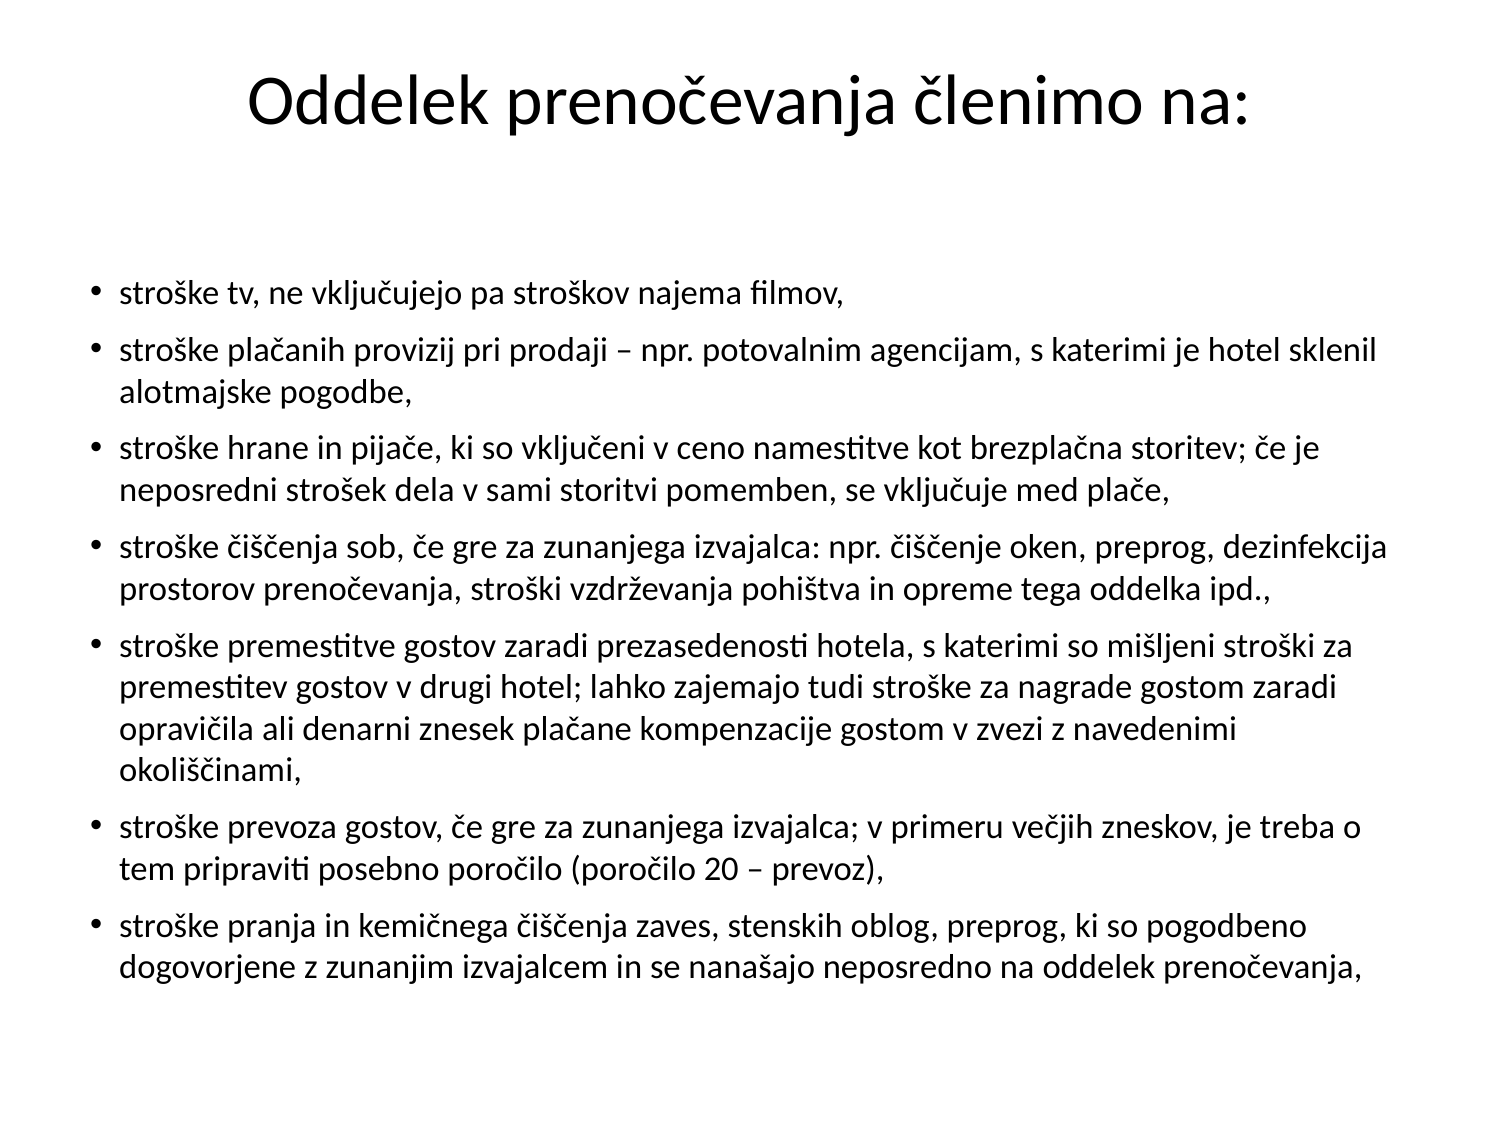

# Oddelek prenočevanja členimo na:
stroške tv, ne vključujejo pa stroškov najema filmov,
stroške plačanih provizij pri prodaji – npr. potovalnim agencijam, s katerimi je hotel sklenil alotmajske pogodbe,
stroške hrane in pijače, ki so vključeni v ceno namestitve kot brezplačna storitev; če je neposredni strošek dela v sami storitvi pomemben, se vključuje med plače,
stroške čiščenja sob, če gre za zunanjega izvajalca: npr. čiščenje oken, preprog, dezinfekcija prostorov prenočevanja, stroški vzdrževanja pohištva in opreme tega oddelka ipd.,
stroške premestitve gostov zaradi prezasedenosti hotela, s katerimi so mišljeni stroški za premestitev gostov v drugi hotel; lahko zajemajo tudi stroške za nagrade gostom zaradi opravičila ali denarni znesek plačane kompenzacije gostom v zvezi z navedenimi okoliščinami,
stroške prevoza gostov, če gre za zunanjega izvajalca; v primeru večjih zneskov, je treba o tem pripraviti posebno poročilo (poročilo 20 – prevoz),
stroške pranja in kemičnega čiščenja zaves, stenskih oblog, preprog, ki so pogodbeno dogovorjene z zunanjim izvajalcem in se nanašajo neposredno na oddelek prenočevanja,